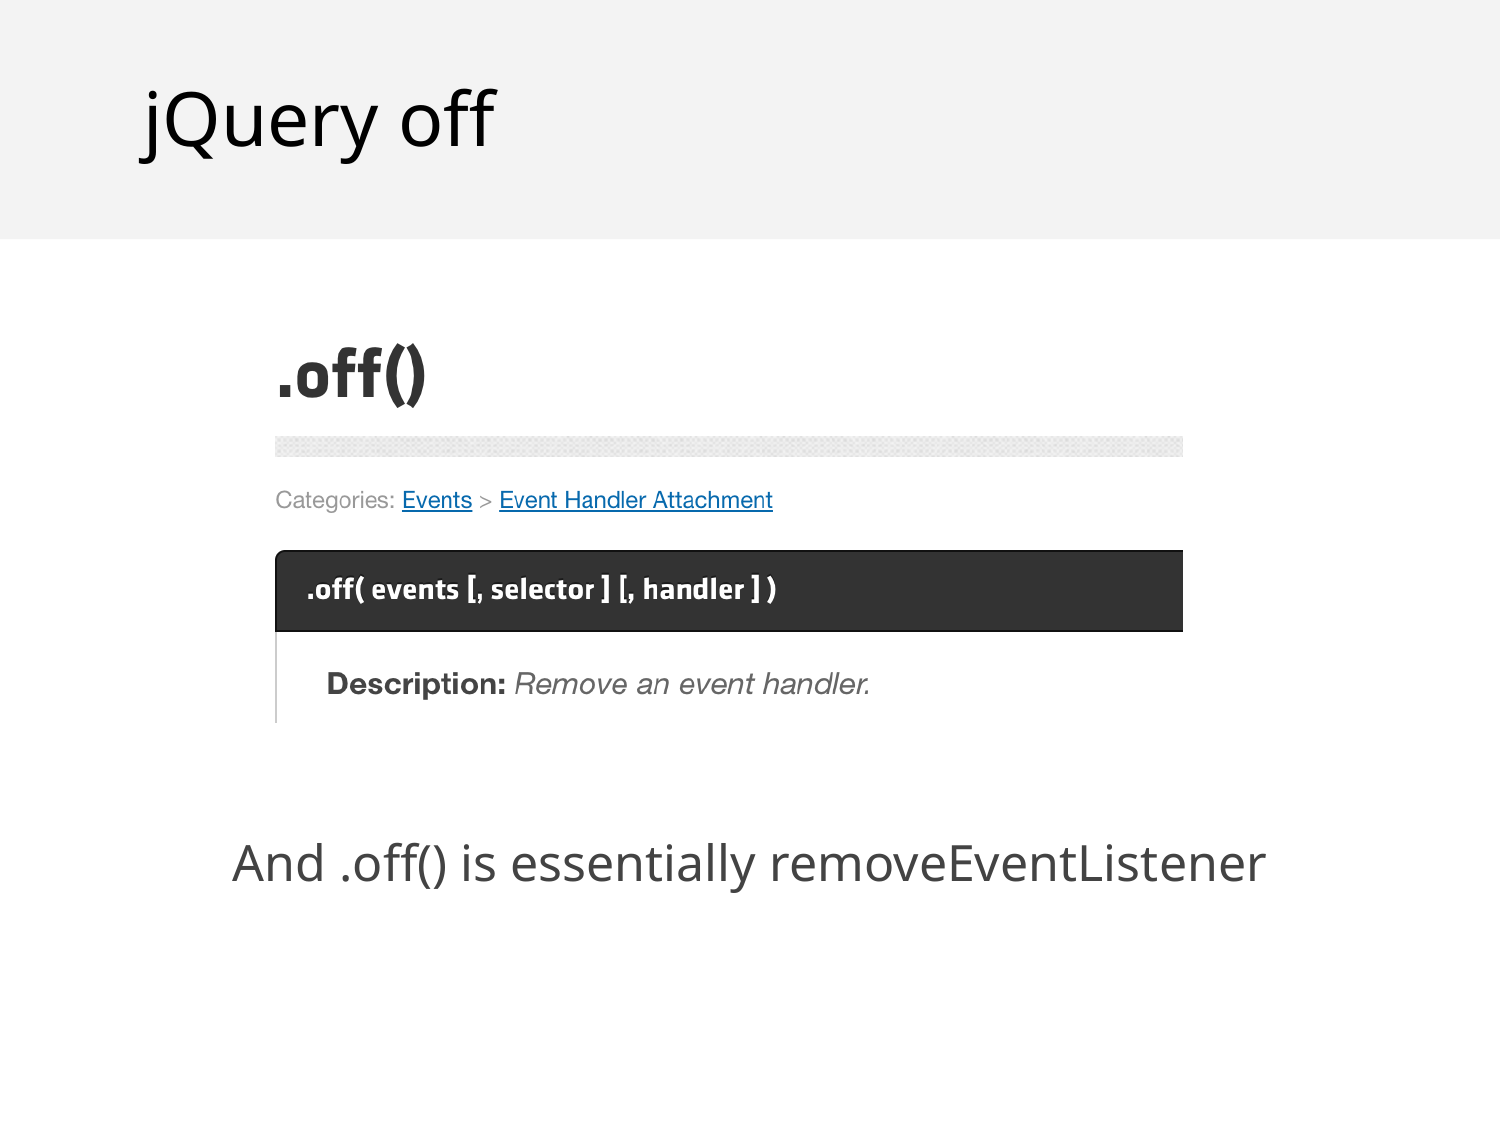

# jQuery off
And .off() is essentially removeEventListener